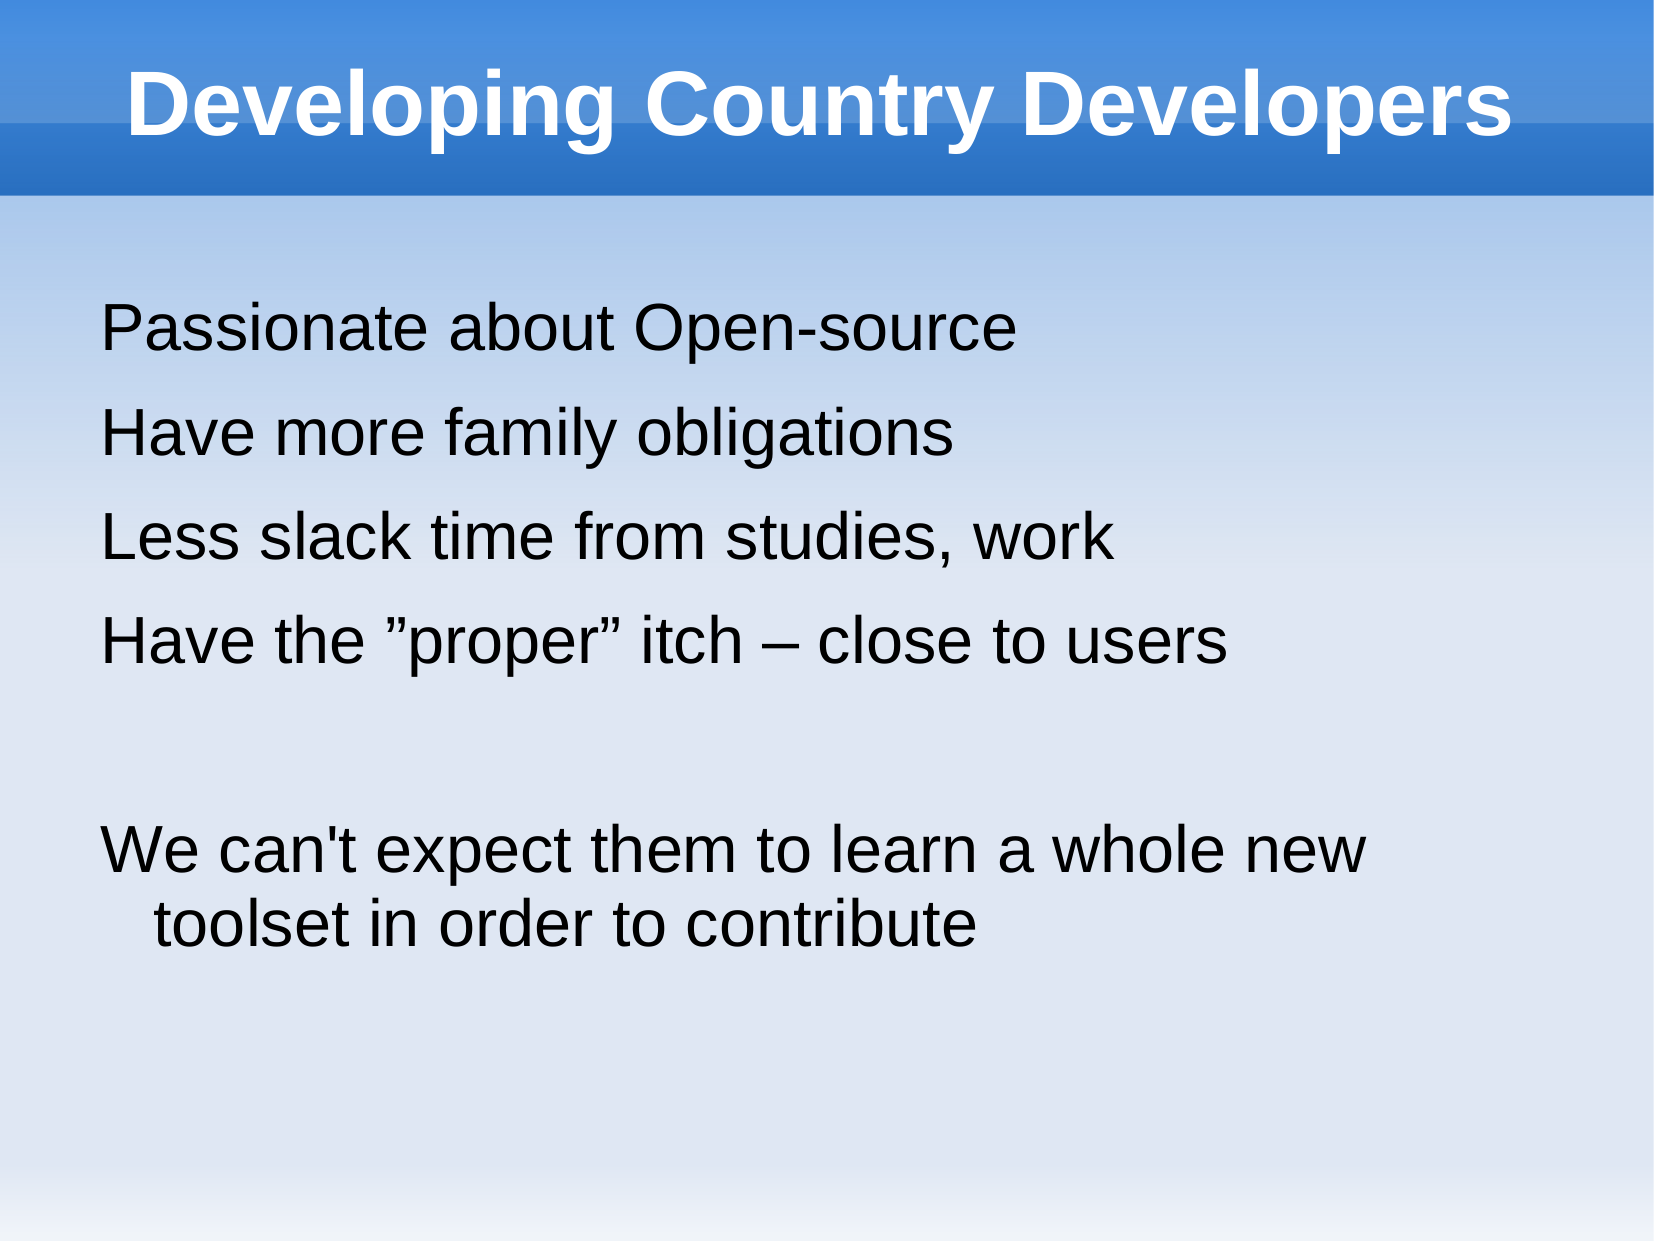

# Developing Country Developers
Passionate about Open-source
Have more family obligations
Less slack time from studies, work
Have the ”proper” itch – close to users
We can't expect them to learn a whole new toolset in order to contribute